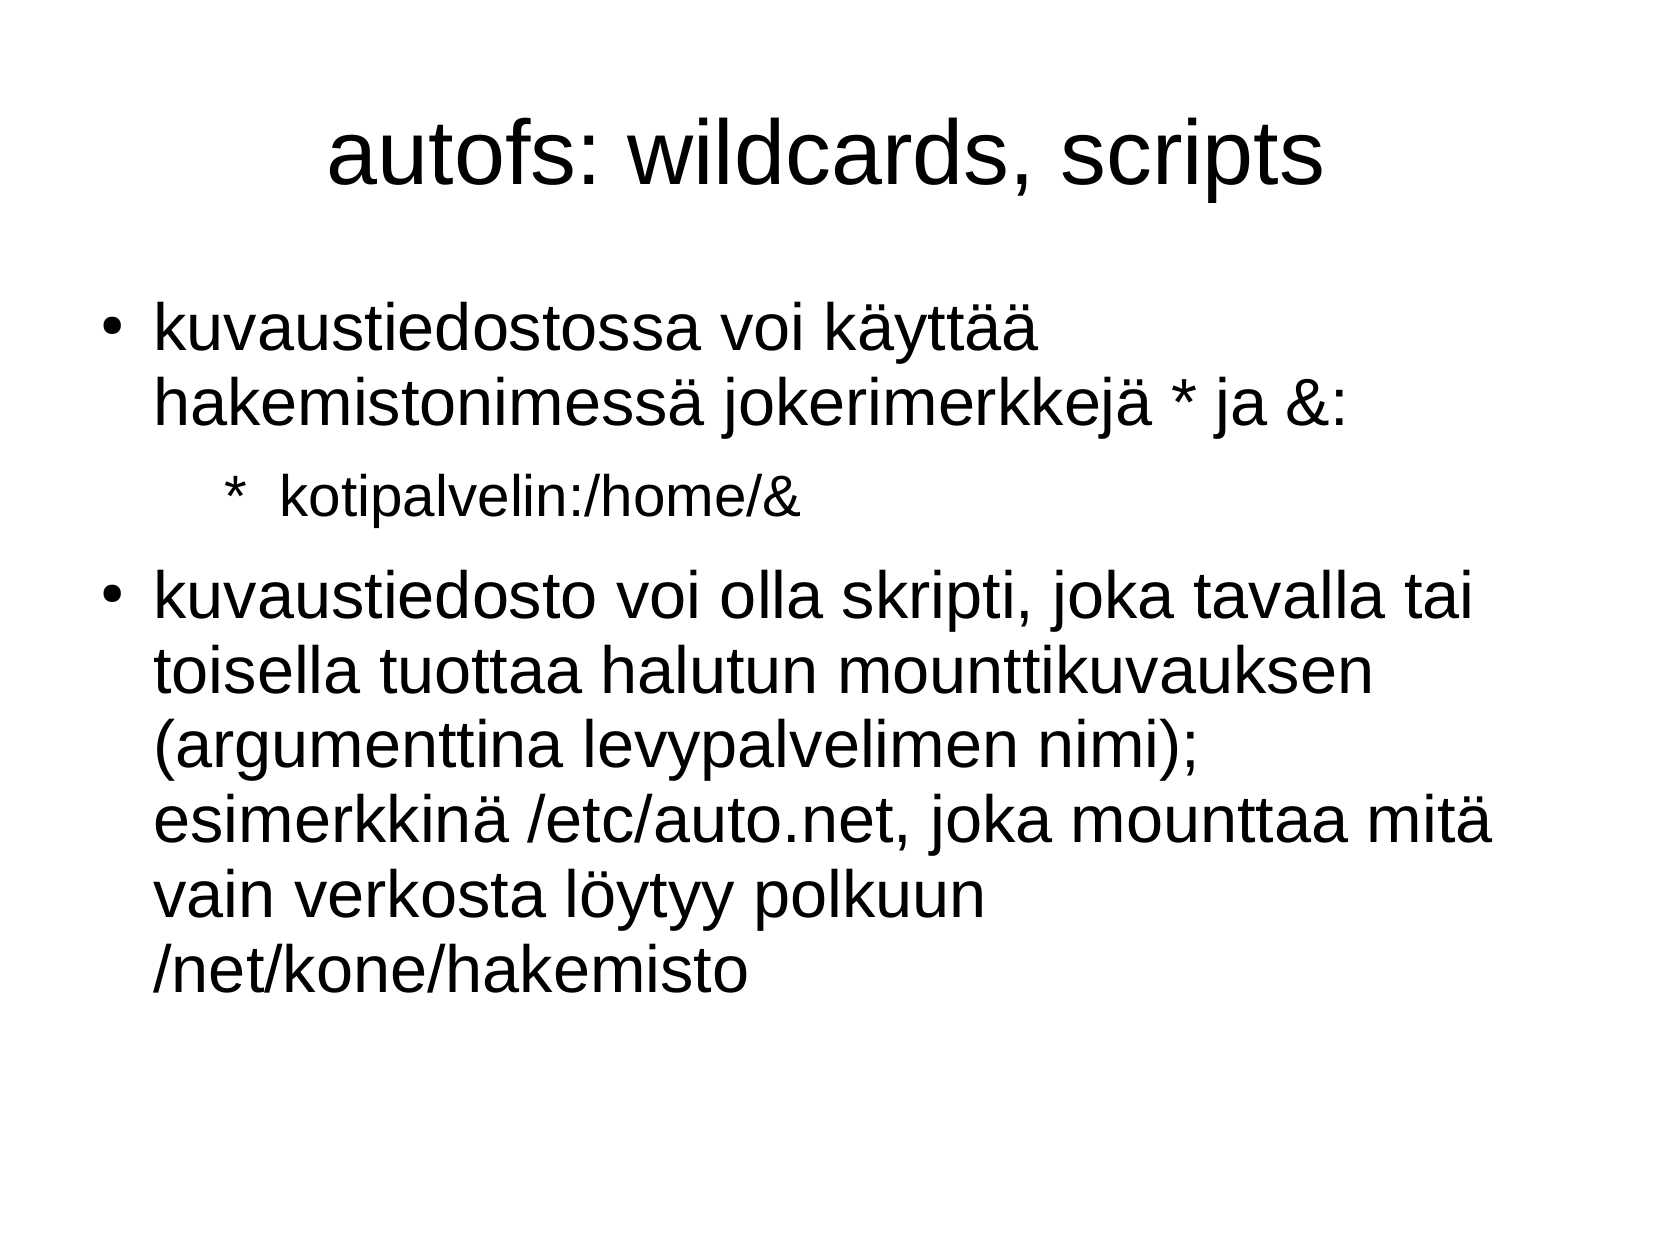

# autofs: wildcards, scripts
kuvaustiedostossa voi käyttää hakemistonimessä jokerimerkkejä * ja &:
* kotipalvelin:/home/&
kuvaustiedosto voi olla skripti, joka tavalla tai toisella tuottaa halutun mounttikuvauksen (argumenttina levypalvelimen nimi); esimerkkinä /etc/auto.net, joka mounttaa mitä vain verkosta löytyy polkuun /net/kone/hakemisto